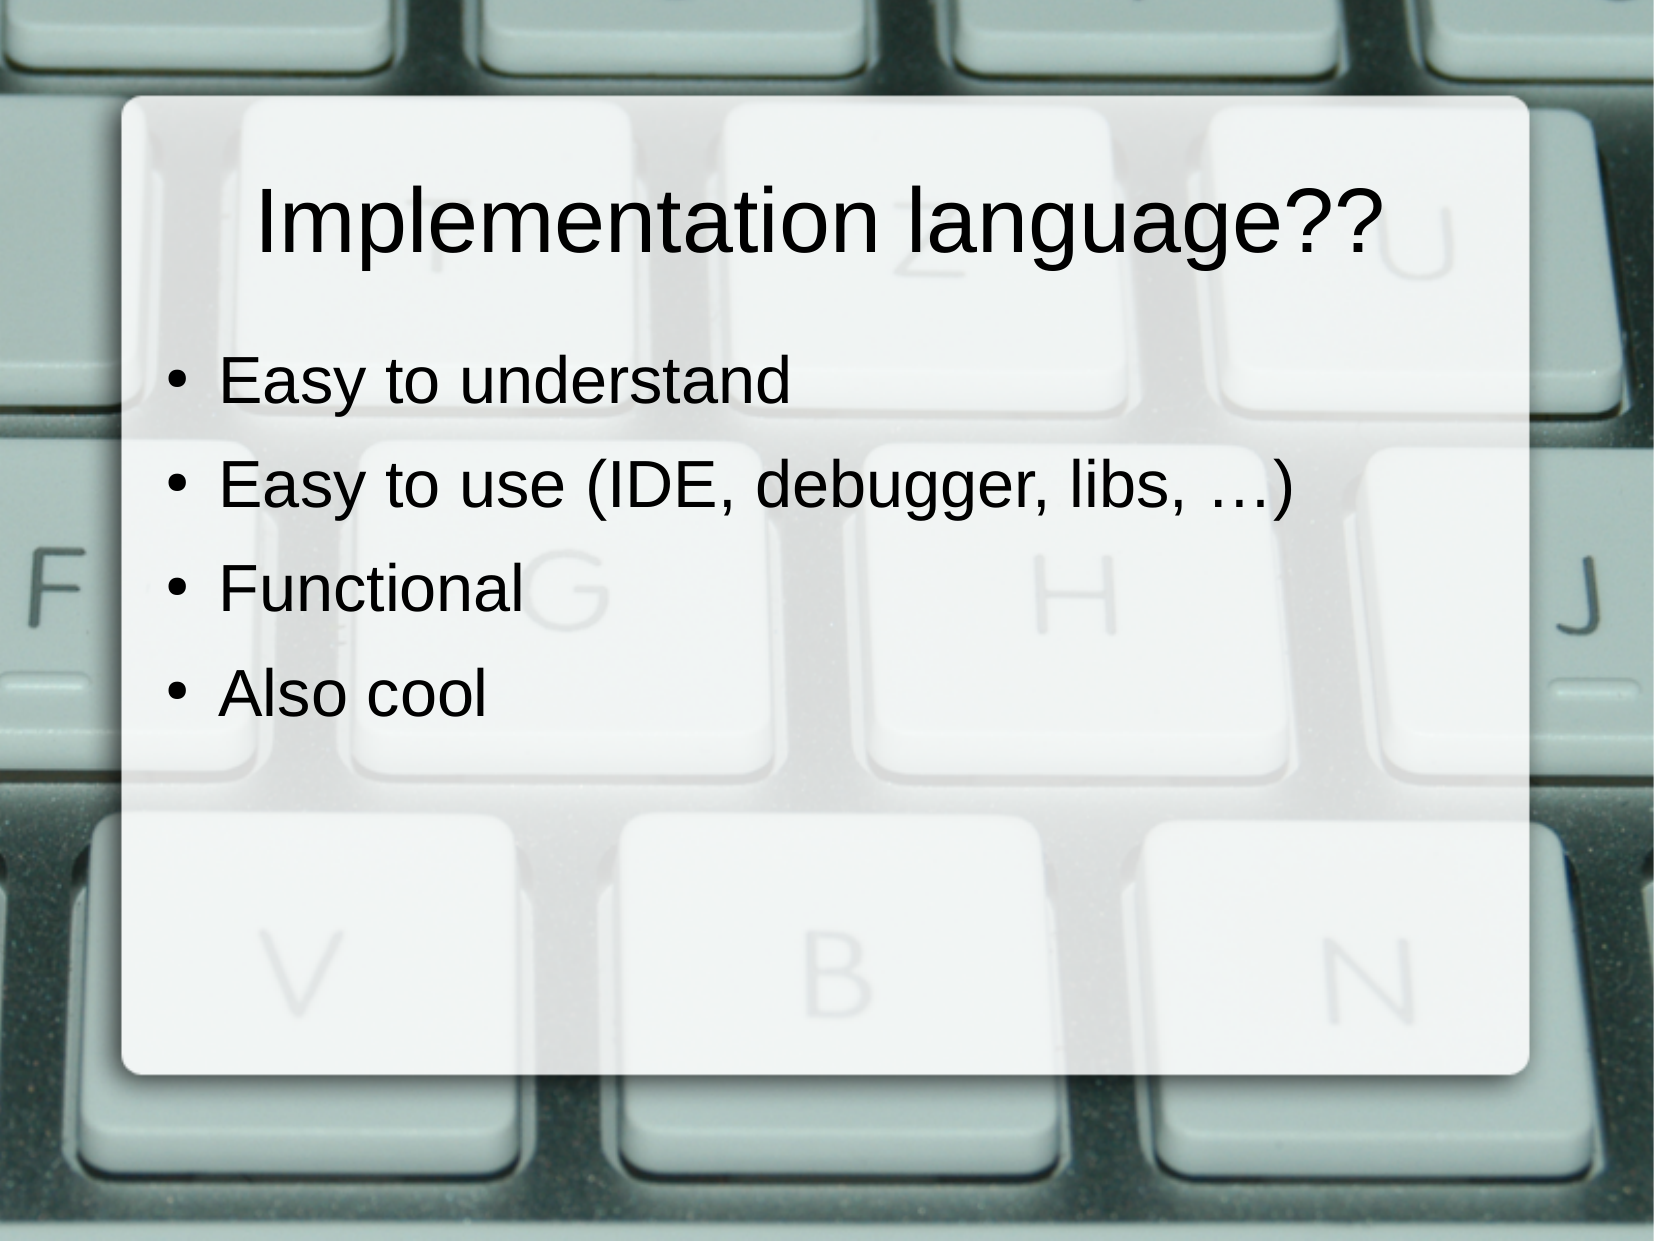

# Implementation language??
Easy to understand
Easy to use (IDE, debugger, libs, …)
Functional
Also cool